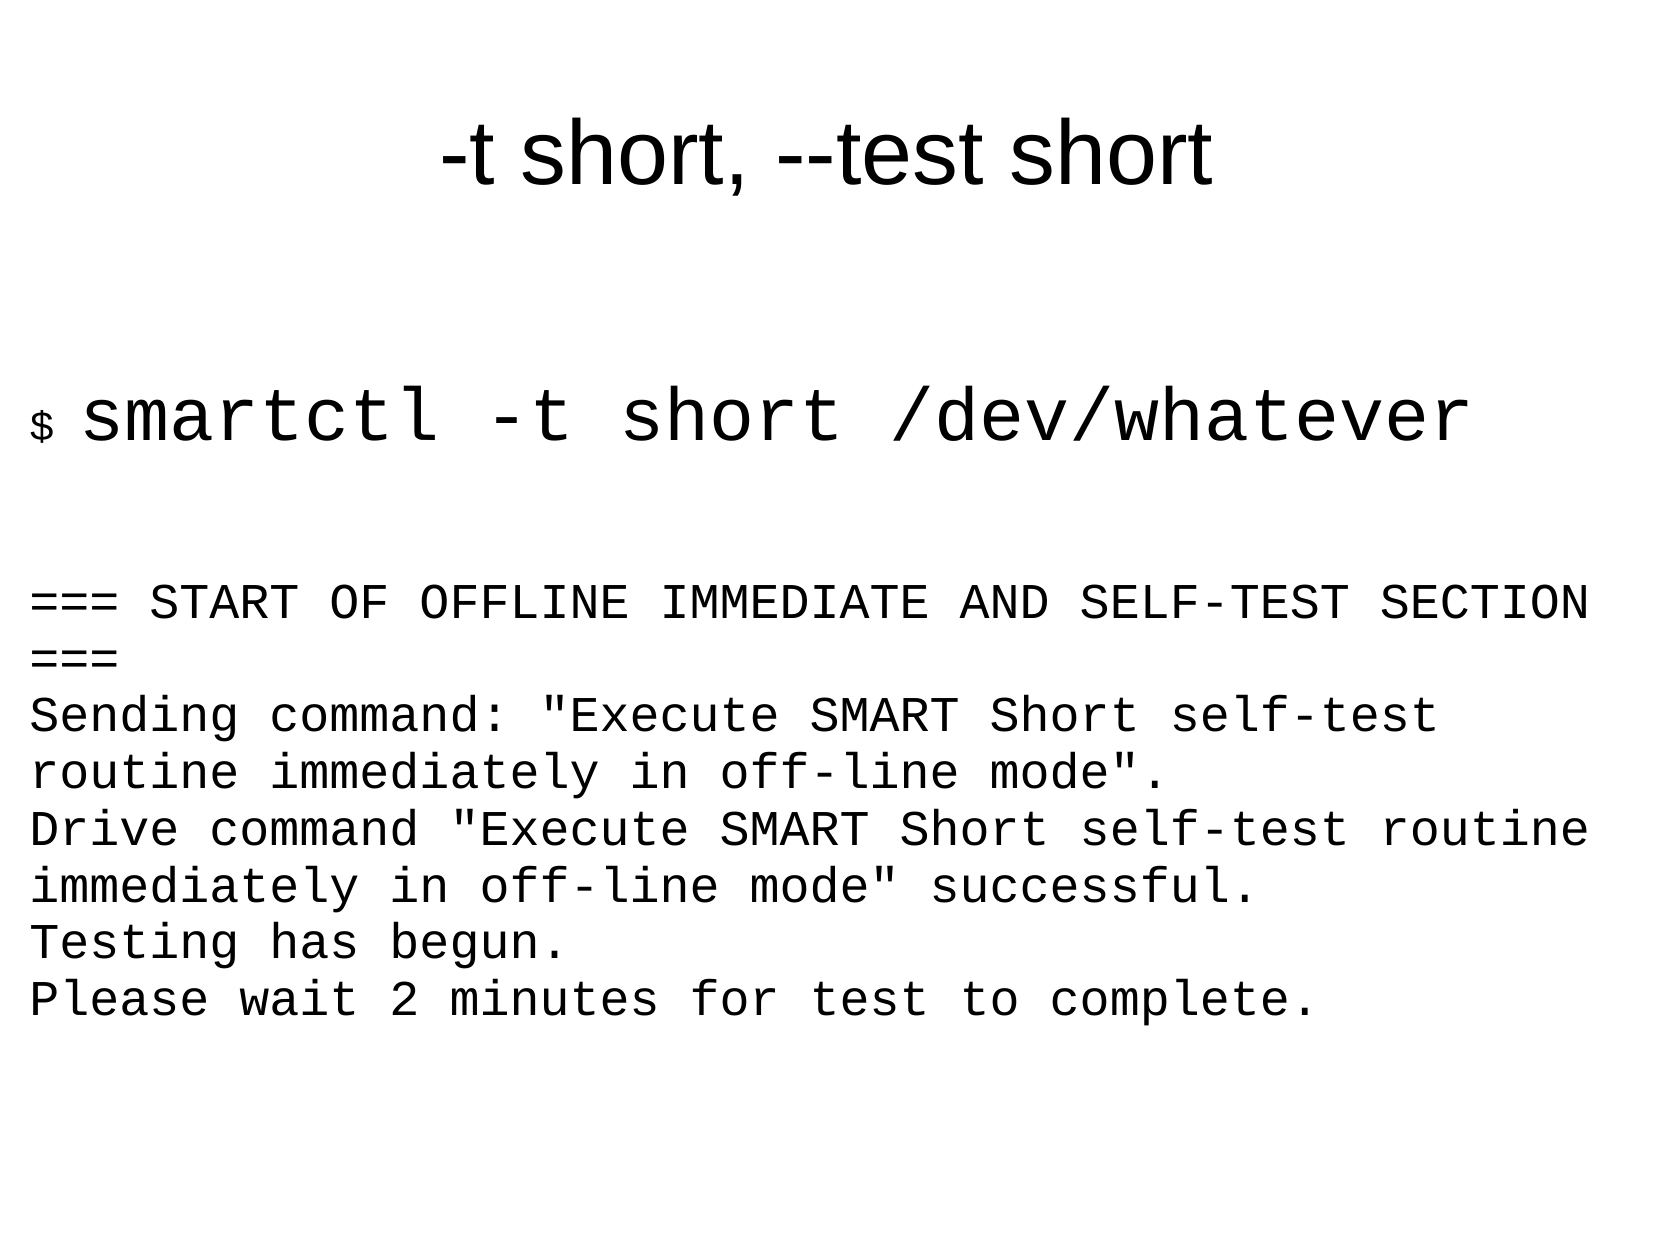

# -t short, --test short
$ smartctl -t short /dev/whatever
=== START OF OFFLINE IMMEDIATE AND SELF-TEST SECTION ===
Sending command: "Execute SMART Short self-test routine immediately in off-line mode".
Drive command "Execute SMART Short self-test routine immediately in off-line mode" successful.
Testing has begun.
Please wait 2 minutes for test to complete.